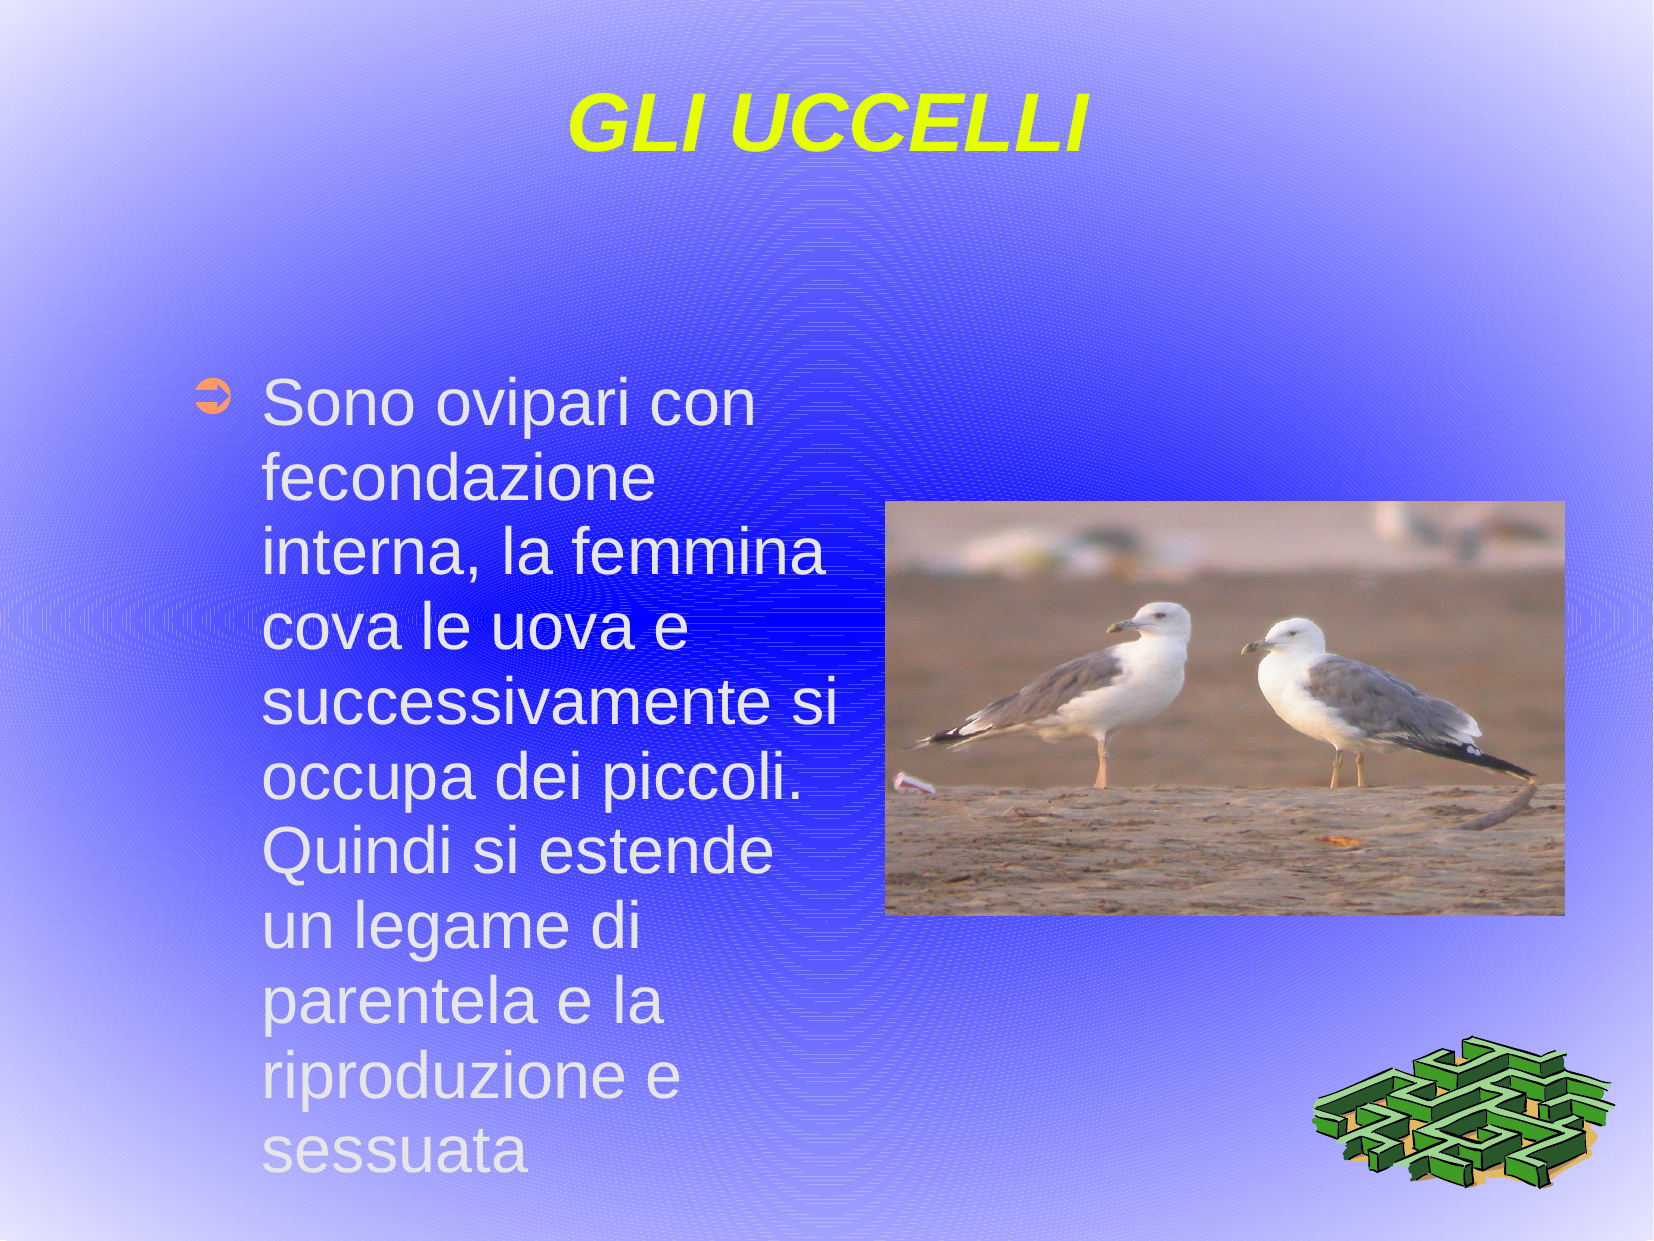

# GLI UCCELLI
Sono ovipari con fecondazione interna, la femmina cova le uova e successivamente si occupa dei piccoli. Quindi si estende un legame di parentela e la riproduzione e sessuata